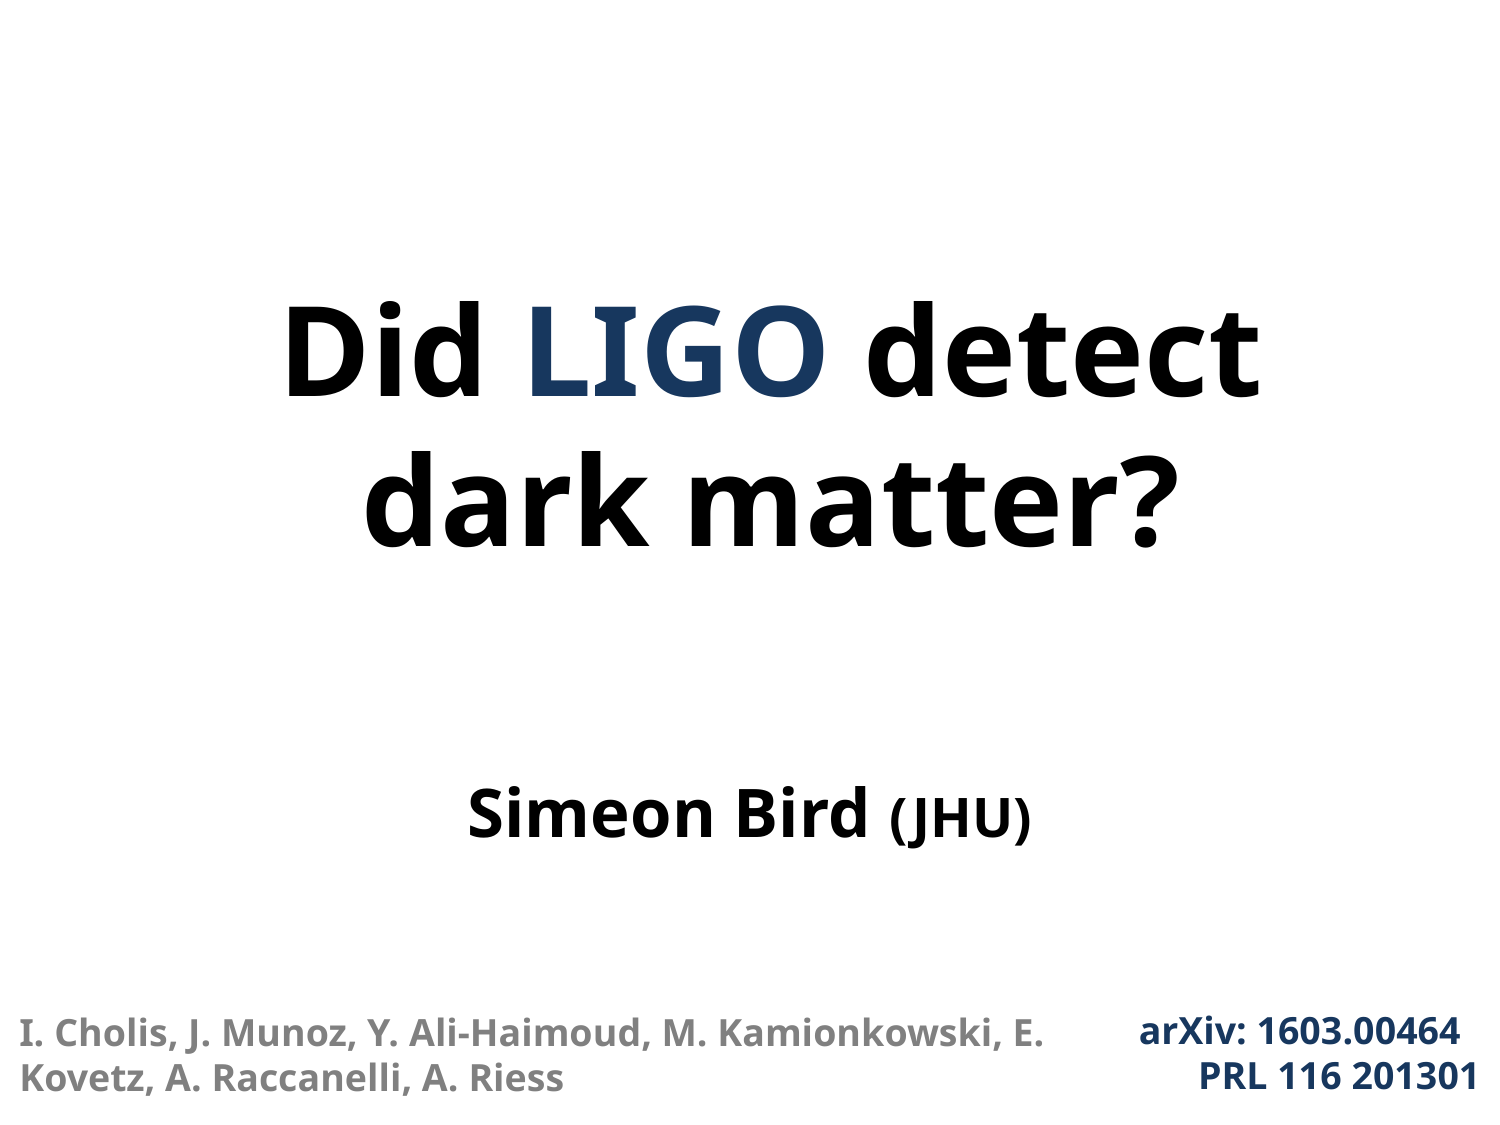

Did LIGO detect dark matter?
Simeon Bird (JHU)
arXiv: 1603.00464
PRL 116 201301
I. Cholis, J. Munoz, Y. Ali-Haimoud, M. Kamionkowski, E. Kovetz, A. Raccanelli, A. Riess